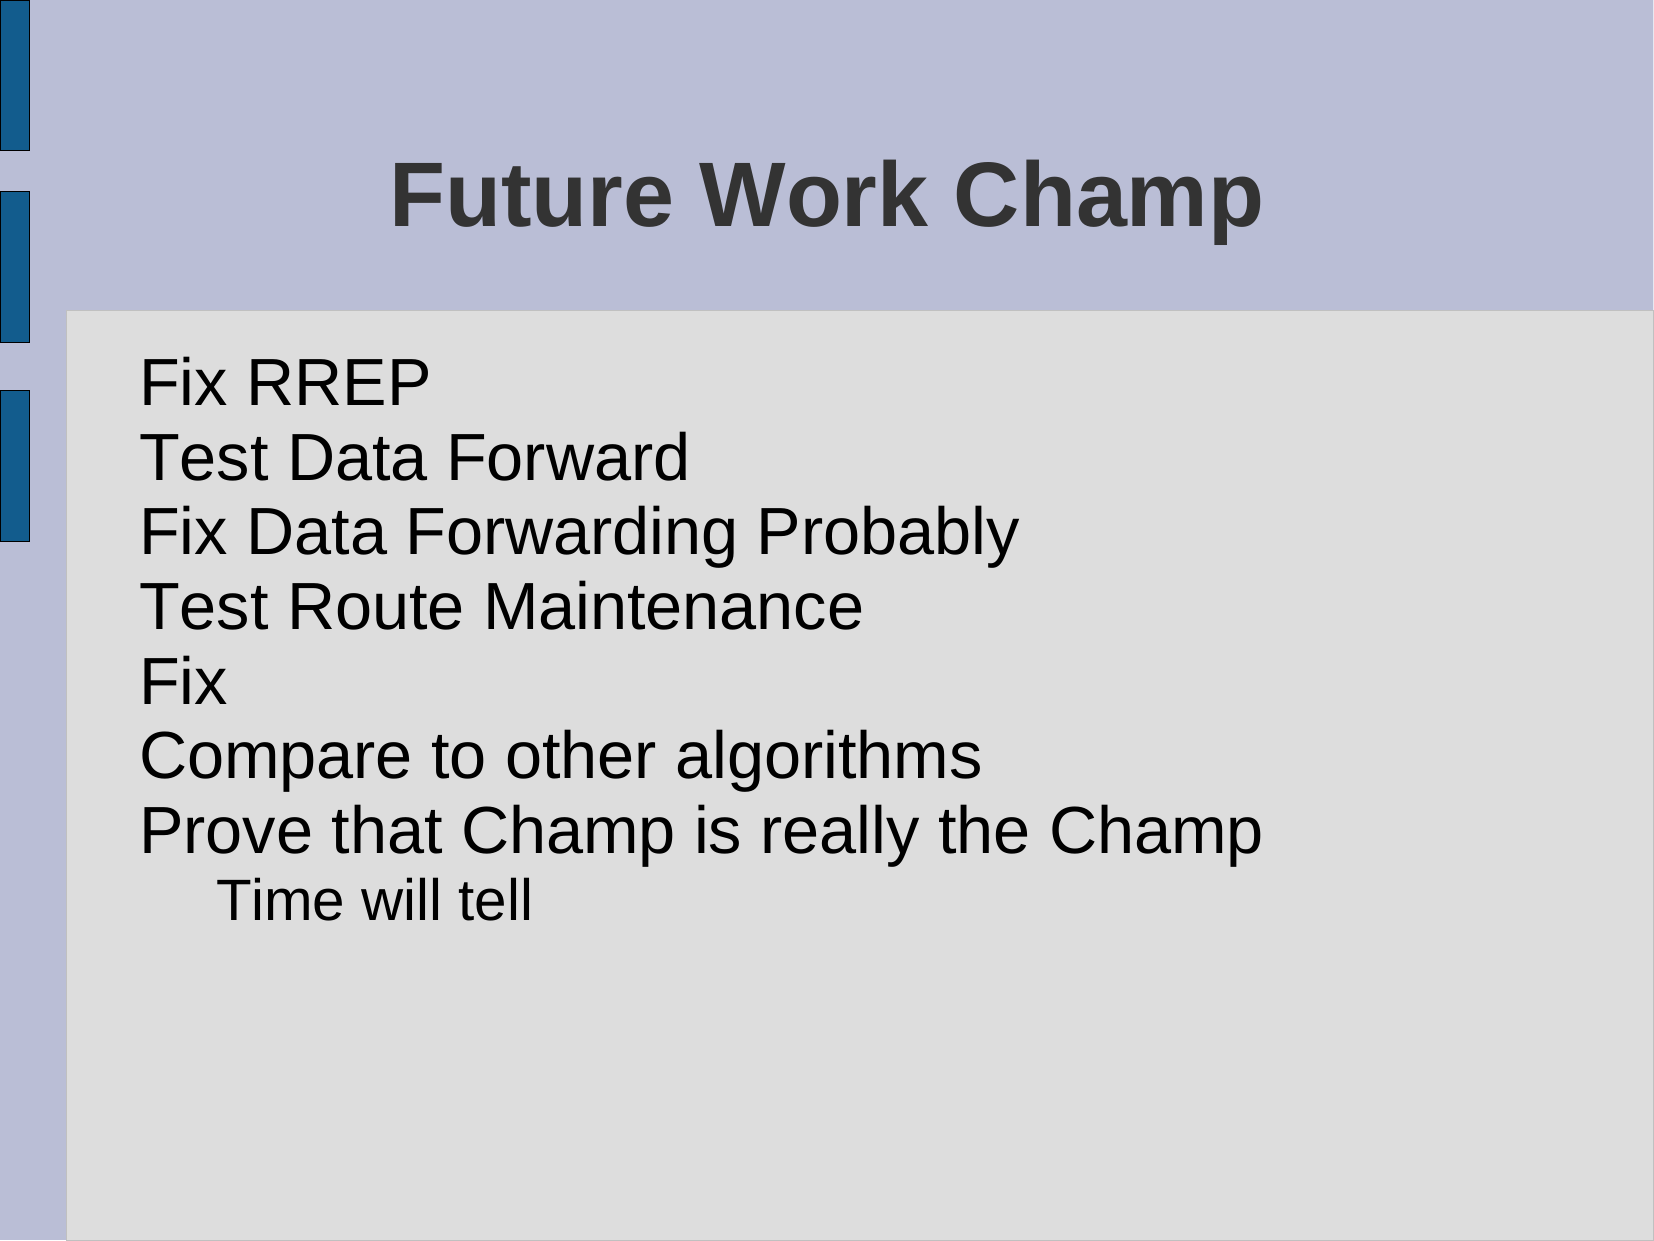

# Future Work Champ
Fix RREP
Test Data Forward
Fix Data Forwarding Probably
Test Route Maintenance
Fix
Compare to other algorithms
Prove that Champ is really the Champ
Time will tell